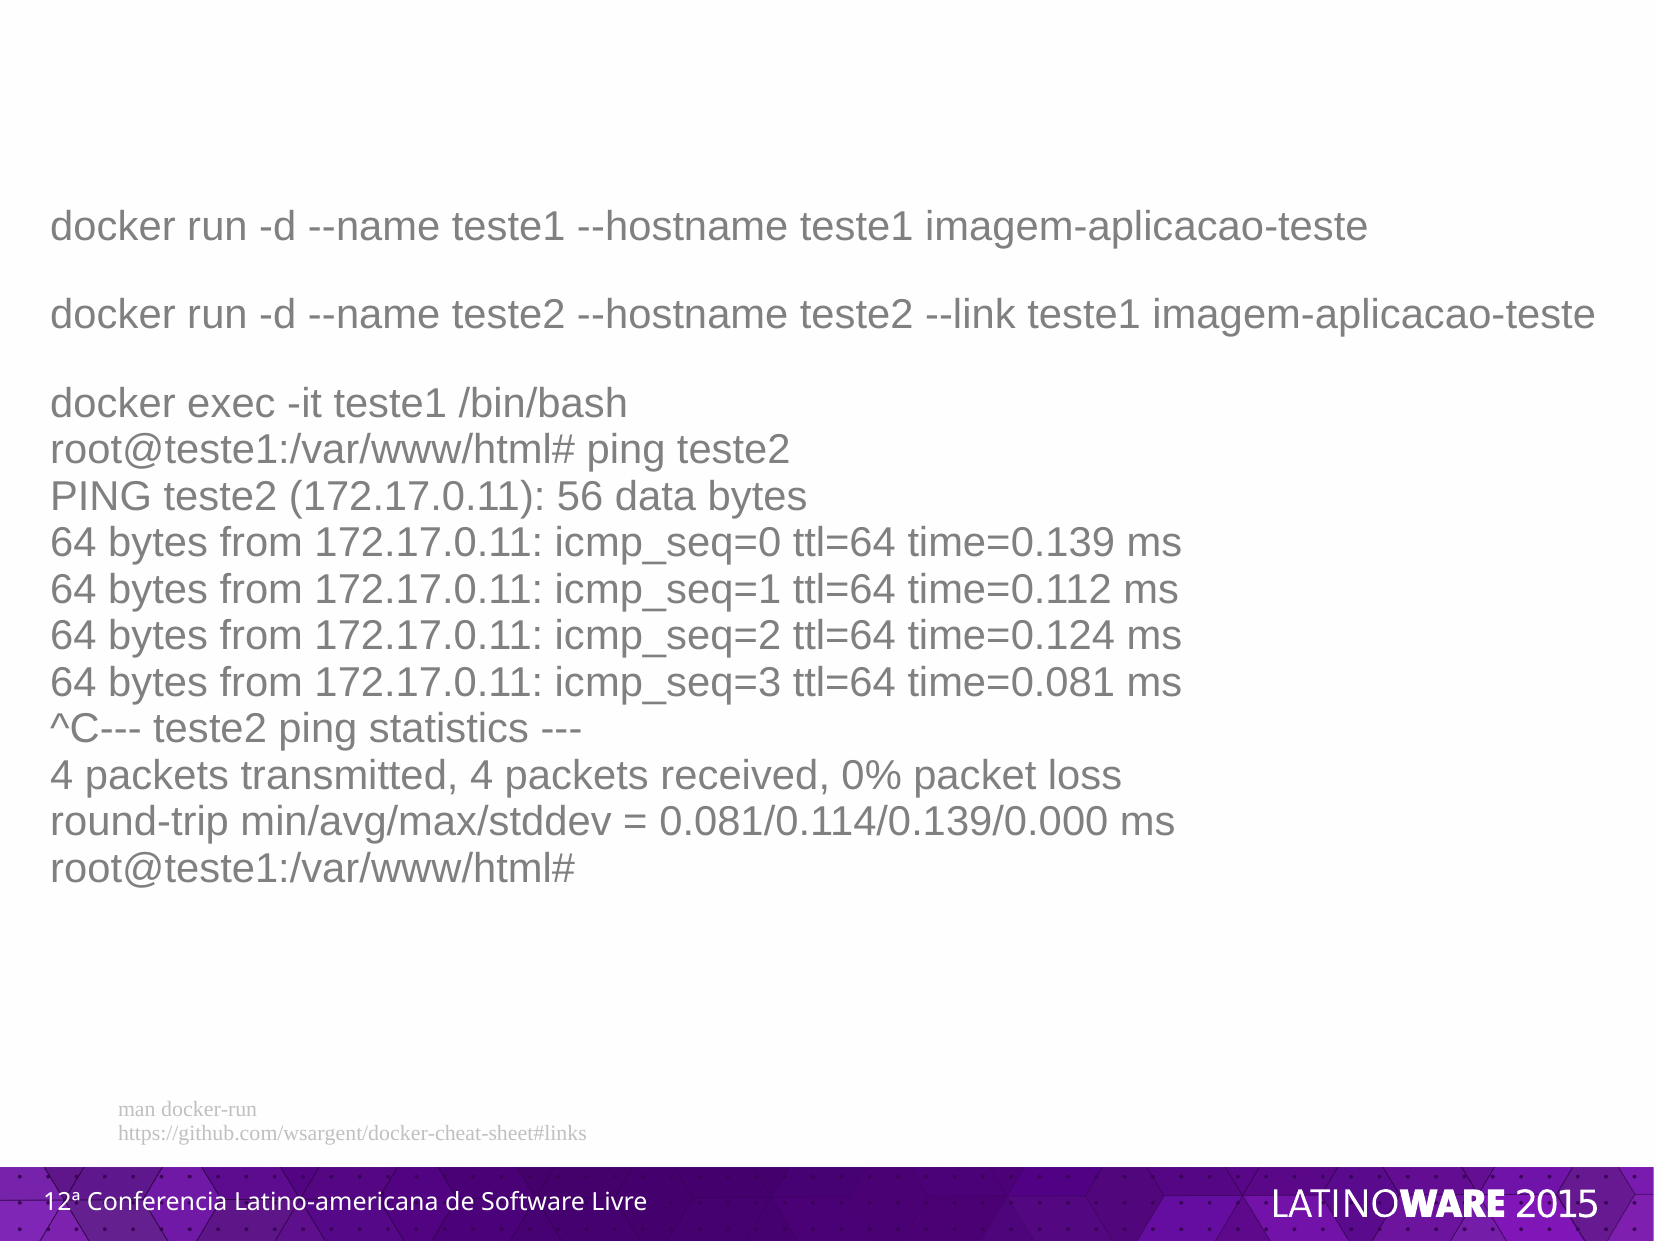

docker run -d --name teste1 --hostname teste1 imagem-aplicacao-teste
docker run -d --name teste2 --hostname teste2 --link teste1 imagem-aplicacao-teste
docker exec -it teste1 /bin/bash
root@teste1:/var/www/html# ping teste2
PING teste2 (172.17.0.11): 56 data bytes
64 bytes from 172.17.0.11: icmp_seq=0 ttl=64 time=0.139 ms
64 bytes from 172.17.0.11: icmp_seq=1 ttl=64 time=0.112 ms
64 bytes from 172.17.0.11: icmp_seq=2 ttl=64 time=0.124 ms
64 bytes from 172.17.0.11: icmp_seq=3 ttl=64 time=0.081 ms
^C--- teste2 ping statistics ---
4 packets transmitted, 4 packets received, 0% packet loss
round-trip min/avg/max/stddev = 0.081/0.114/0.139/0.000 ms
root@teste1:/var/www/html#
man docker-run
https://github.com/wsargent/docker-cheat-sheet#links
12ª Conferencia Latino-americana de Software Livre